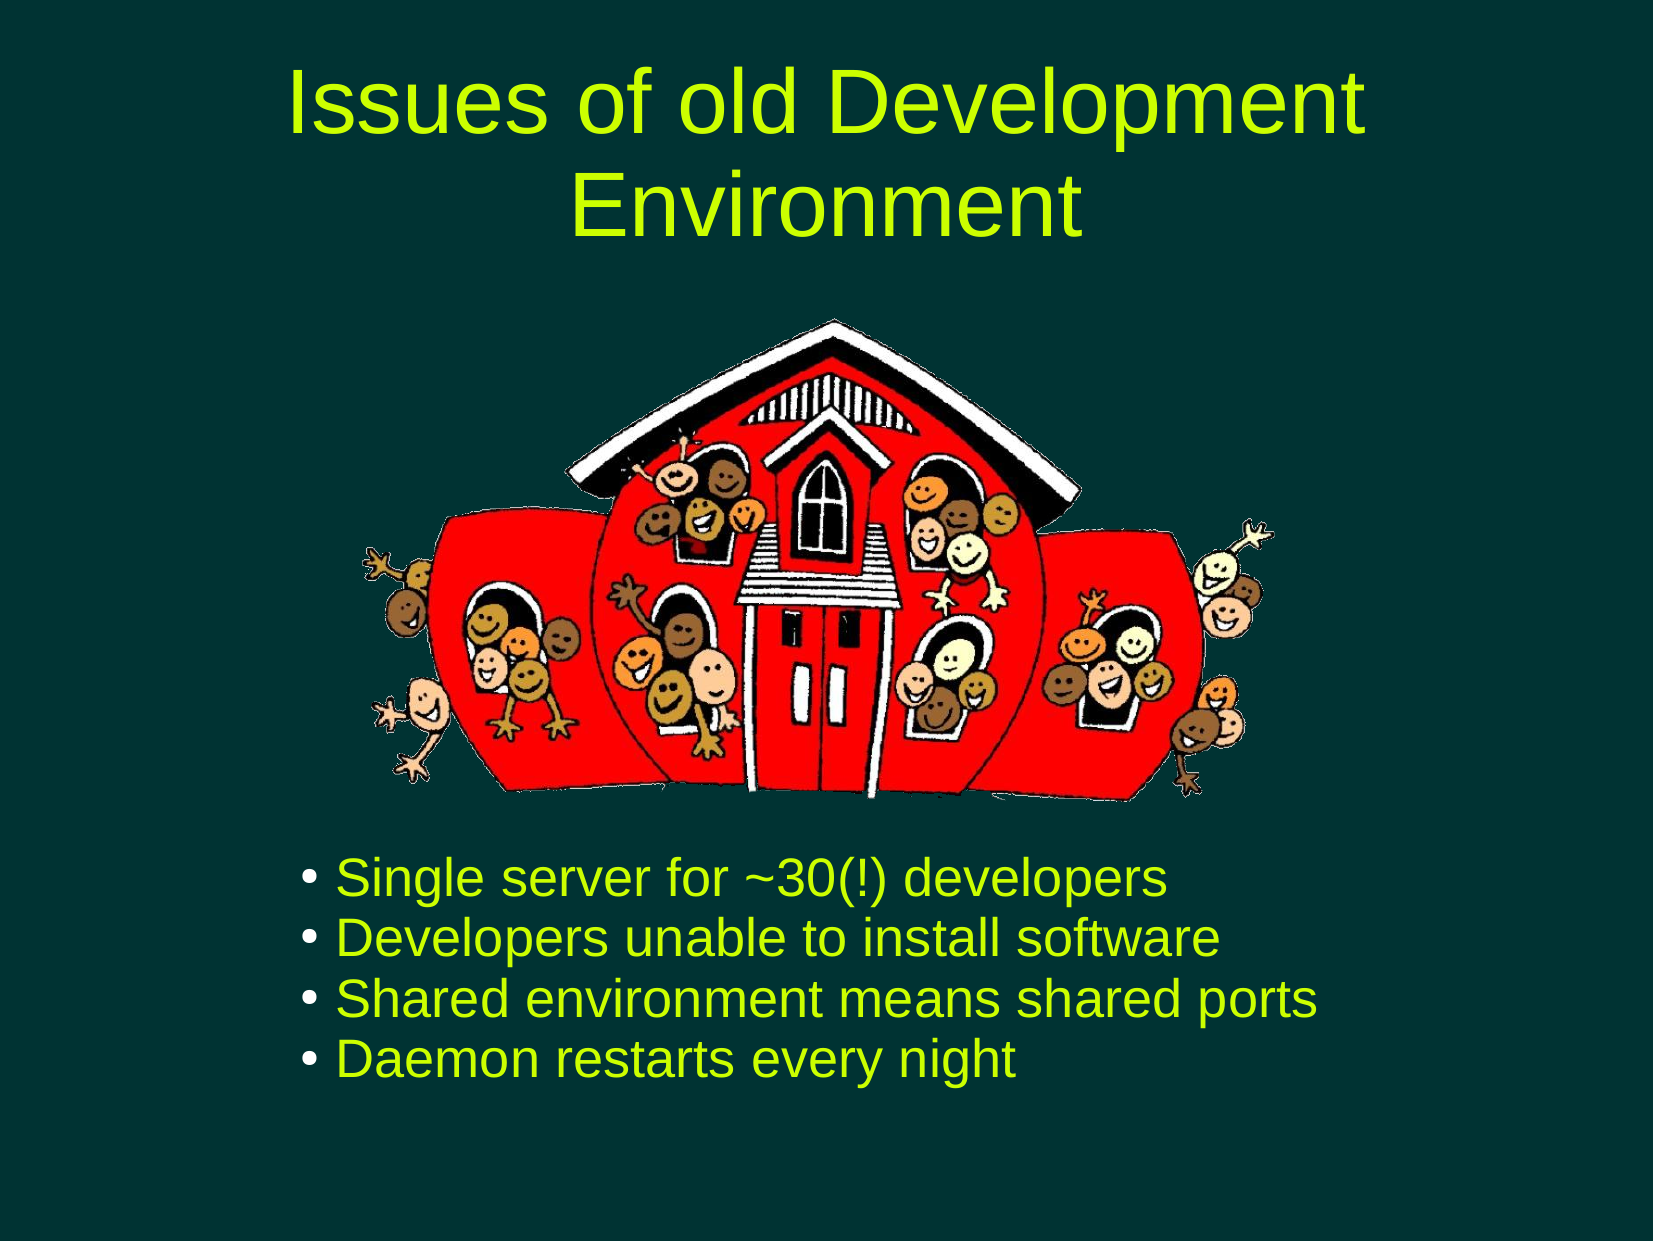

# Issues of old Development Environment
Single server for ~30(!) developers
Developers unable to install software
Shared environment means shared ports
Daemon restarts every night